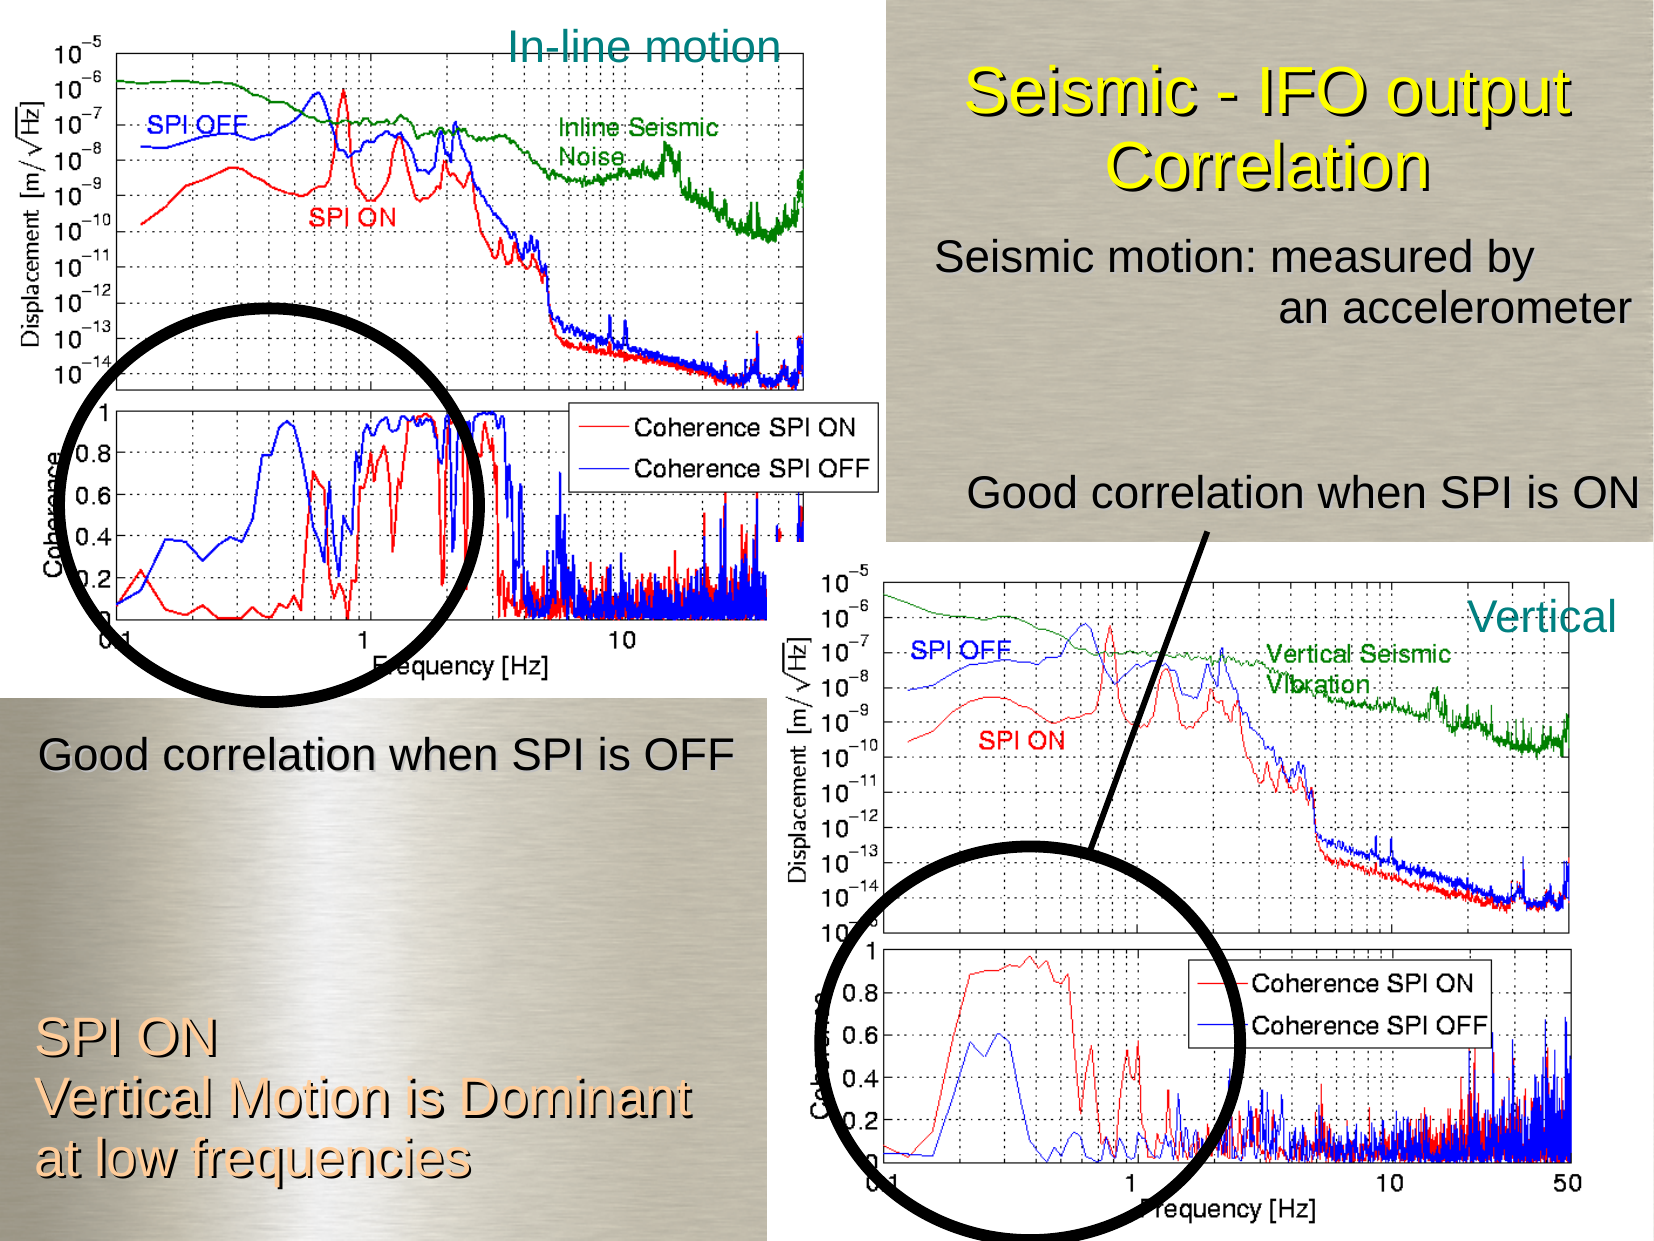

In-line motion
Seismic - IFO output
Correlation
Seismic motion: measured by
 an accelerometer
Good correlation when SPI is ON
Vertical
Good correlation when SPI is OFF
SPI ON
Vertical Motion is Dominant
at low frequencies